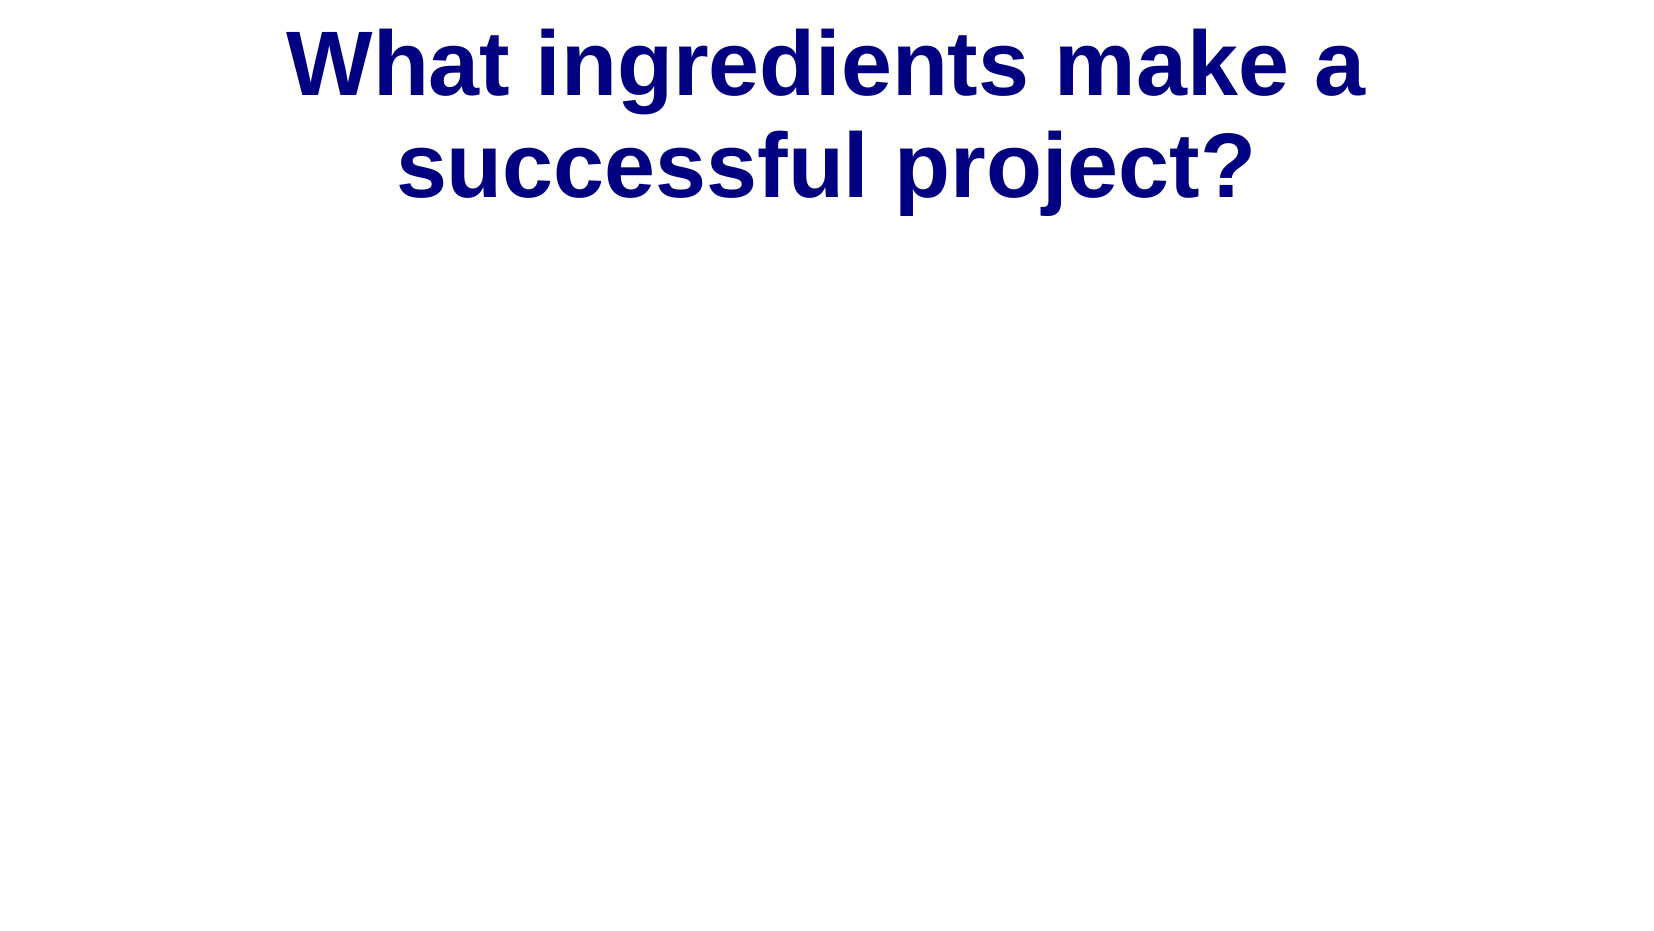

# What ingredients make a successful project?